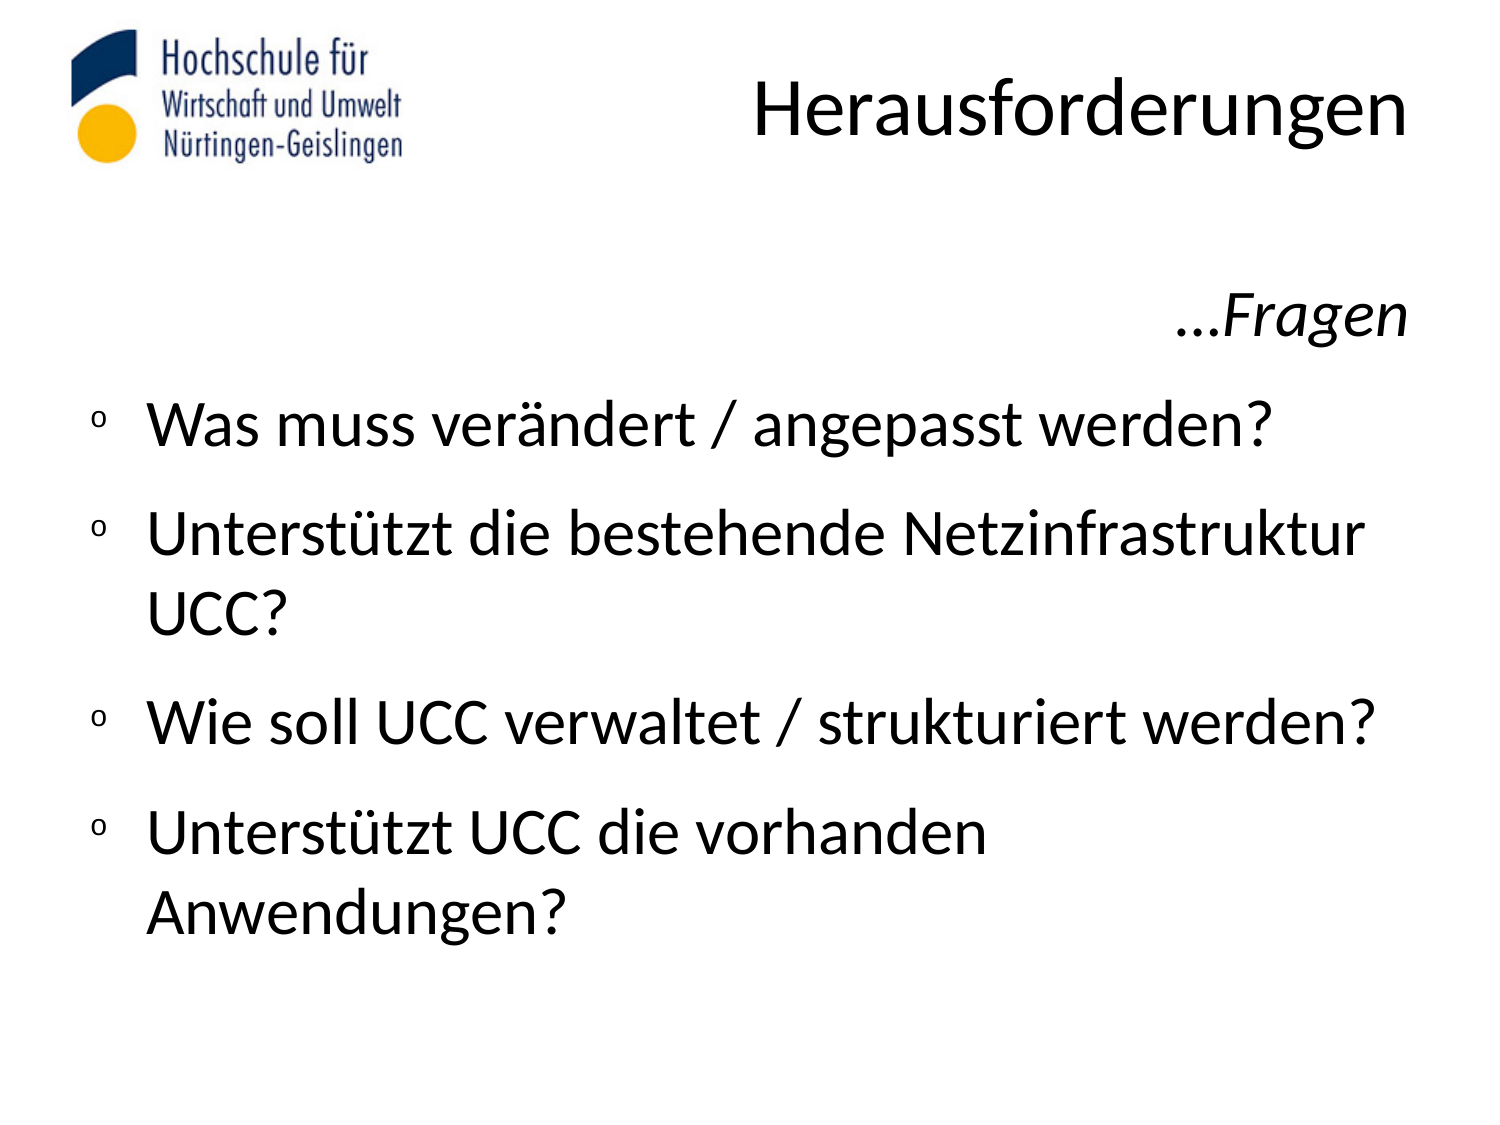

# Herausforderungen
…Fragen
Was muss verändert / angepasst werden?
Unterstützt die bestehende Netzinfrastruktur UCC?
Wie soll UCC verwaltet / strukturiert werden?
Unterstützt UCC die vorhanden Anwendungen?